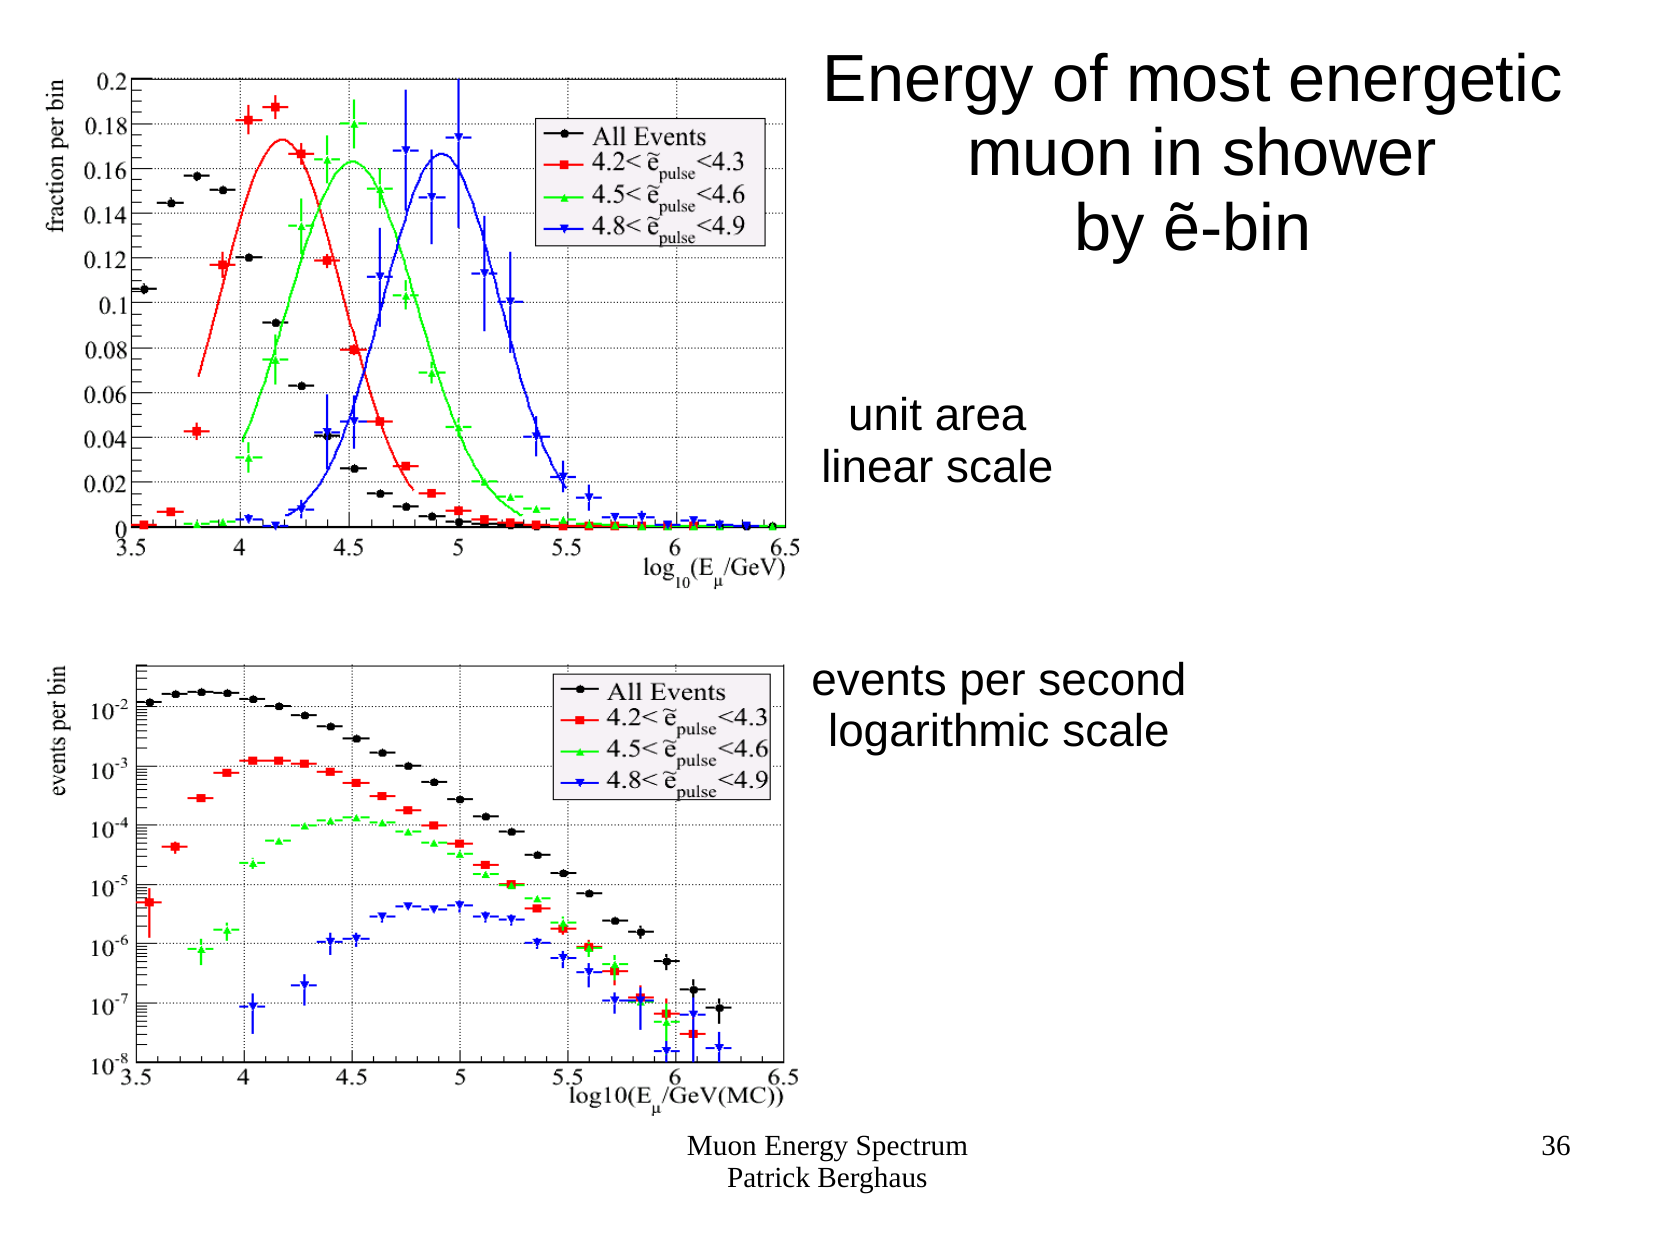

Energy of most energetic
 muon in shower
by ẽ-bin
unit area
linear scale
events per second
logarithmic scale
36